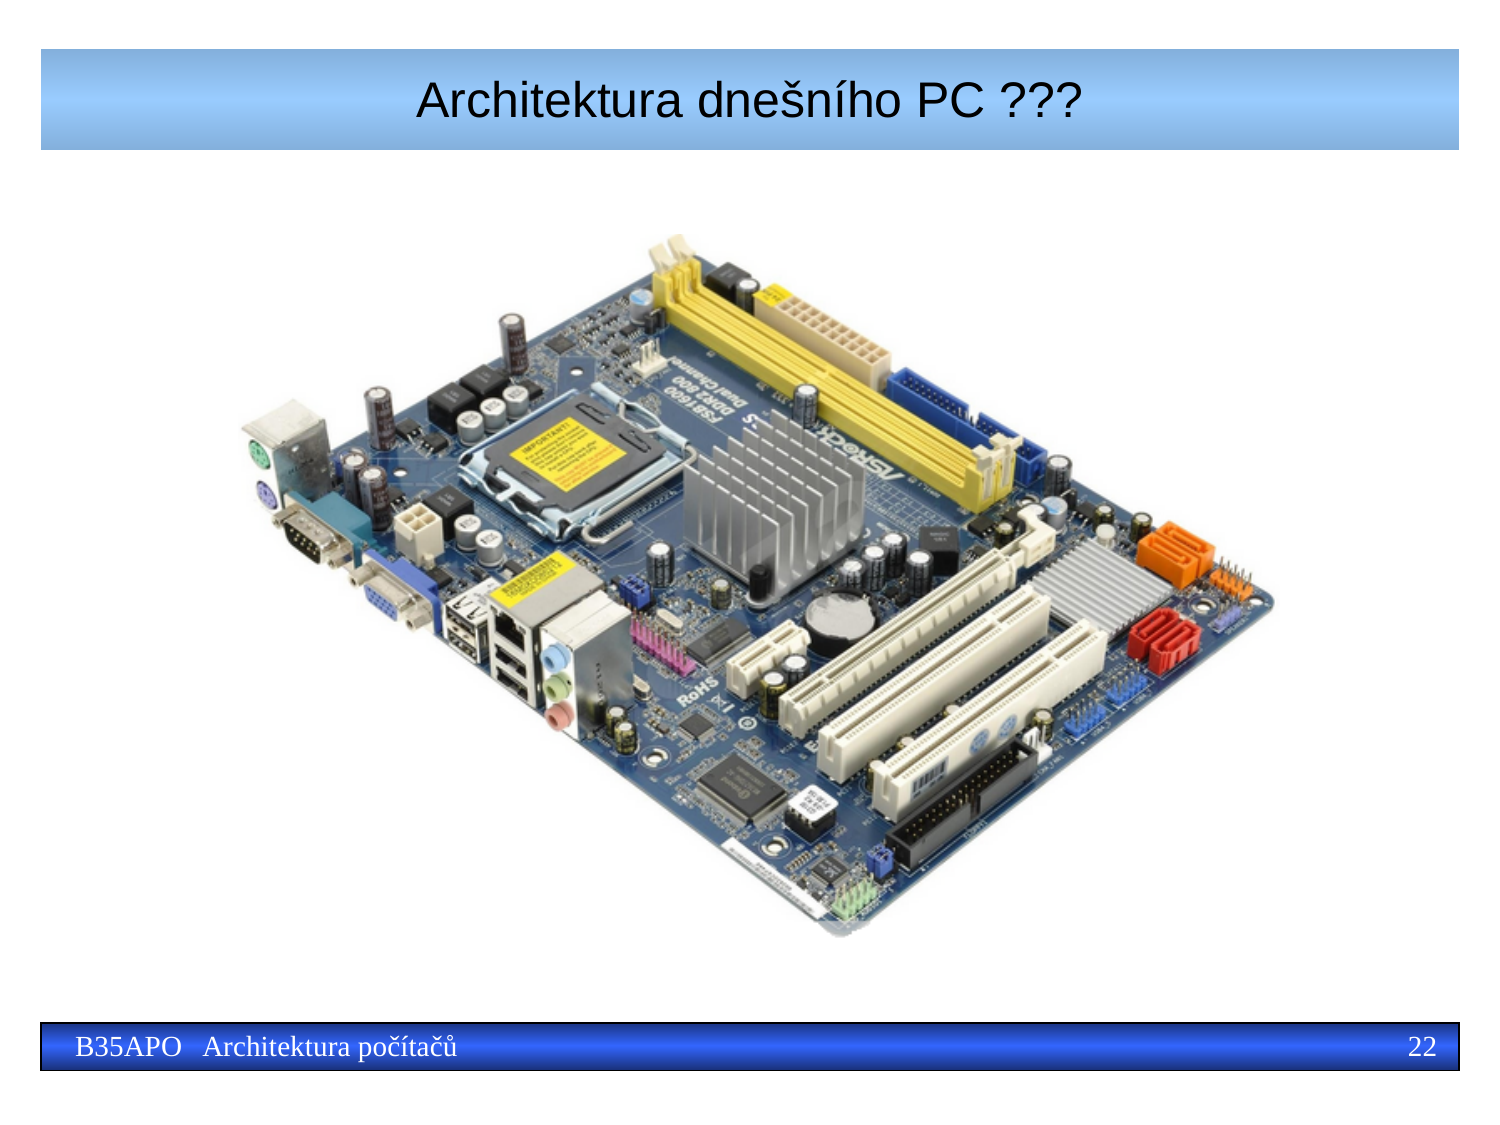

# Architektura dnešního PC ???
B35APO Architektura počítačů
22